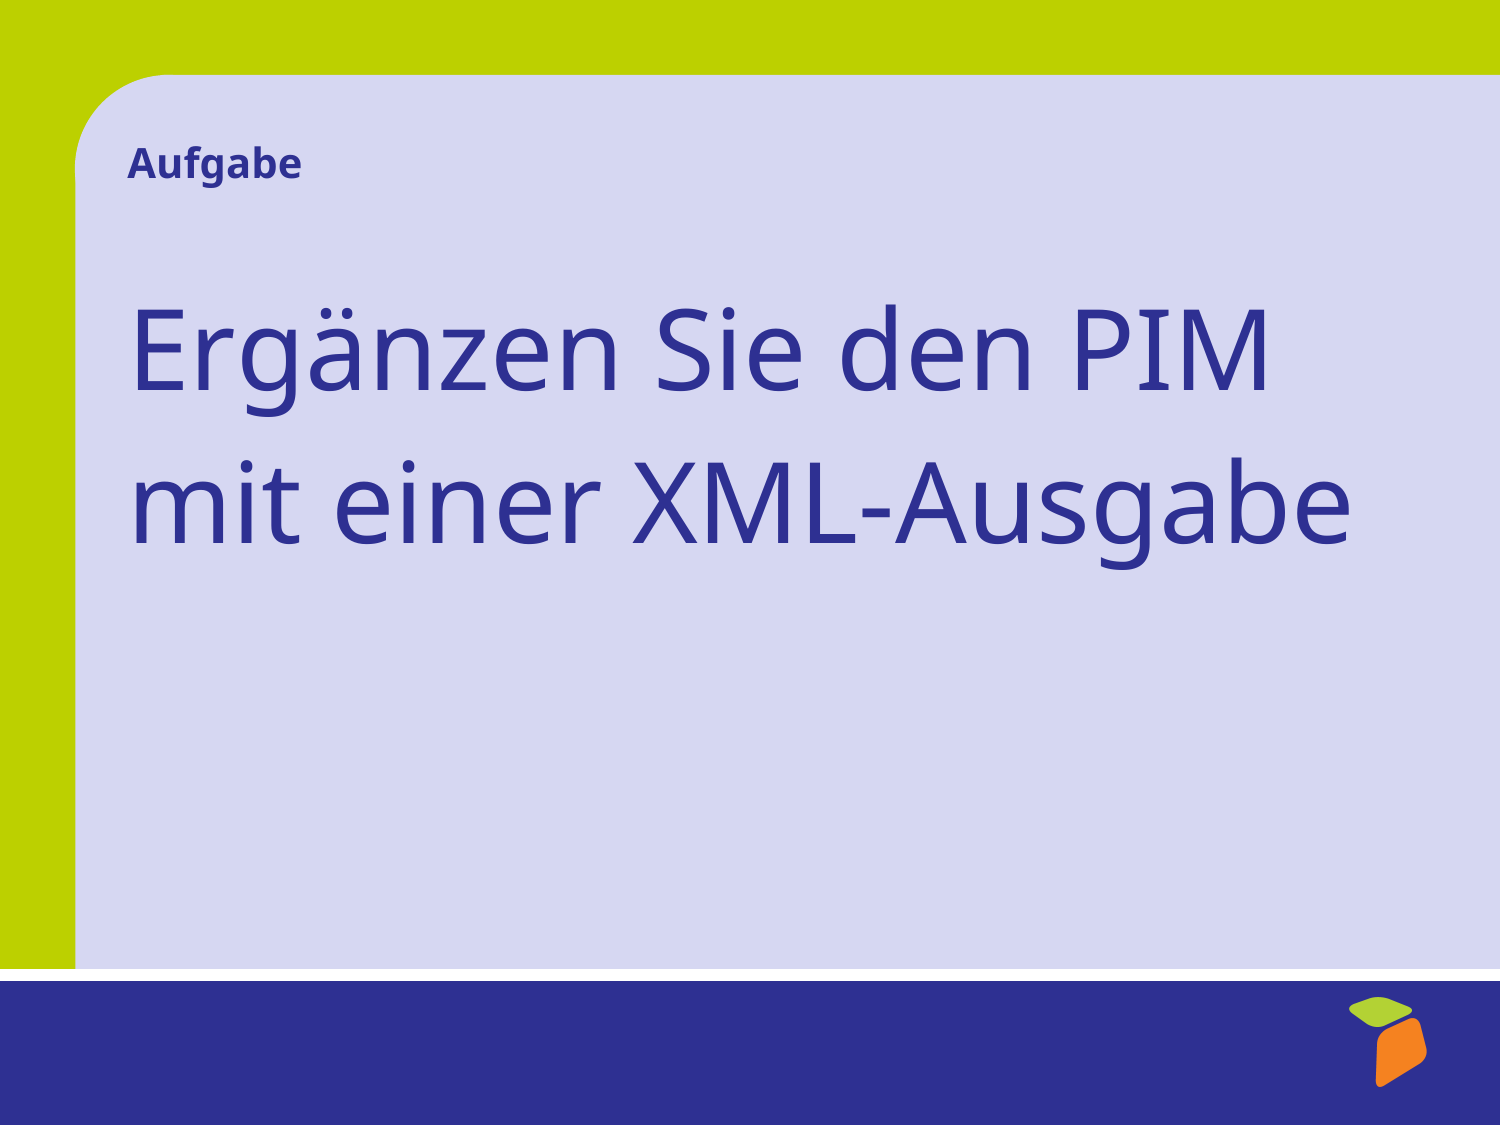

# Aufgabe
Ergänzen Sie den PIM mit einer XML-Ausgabe